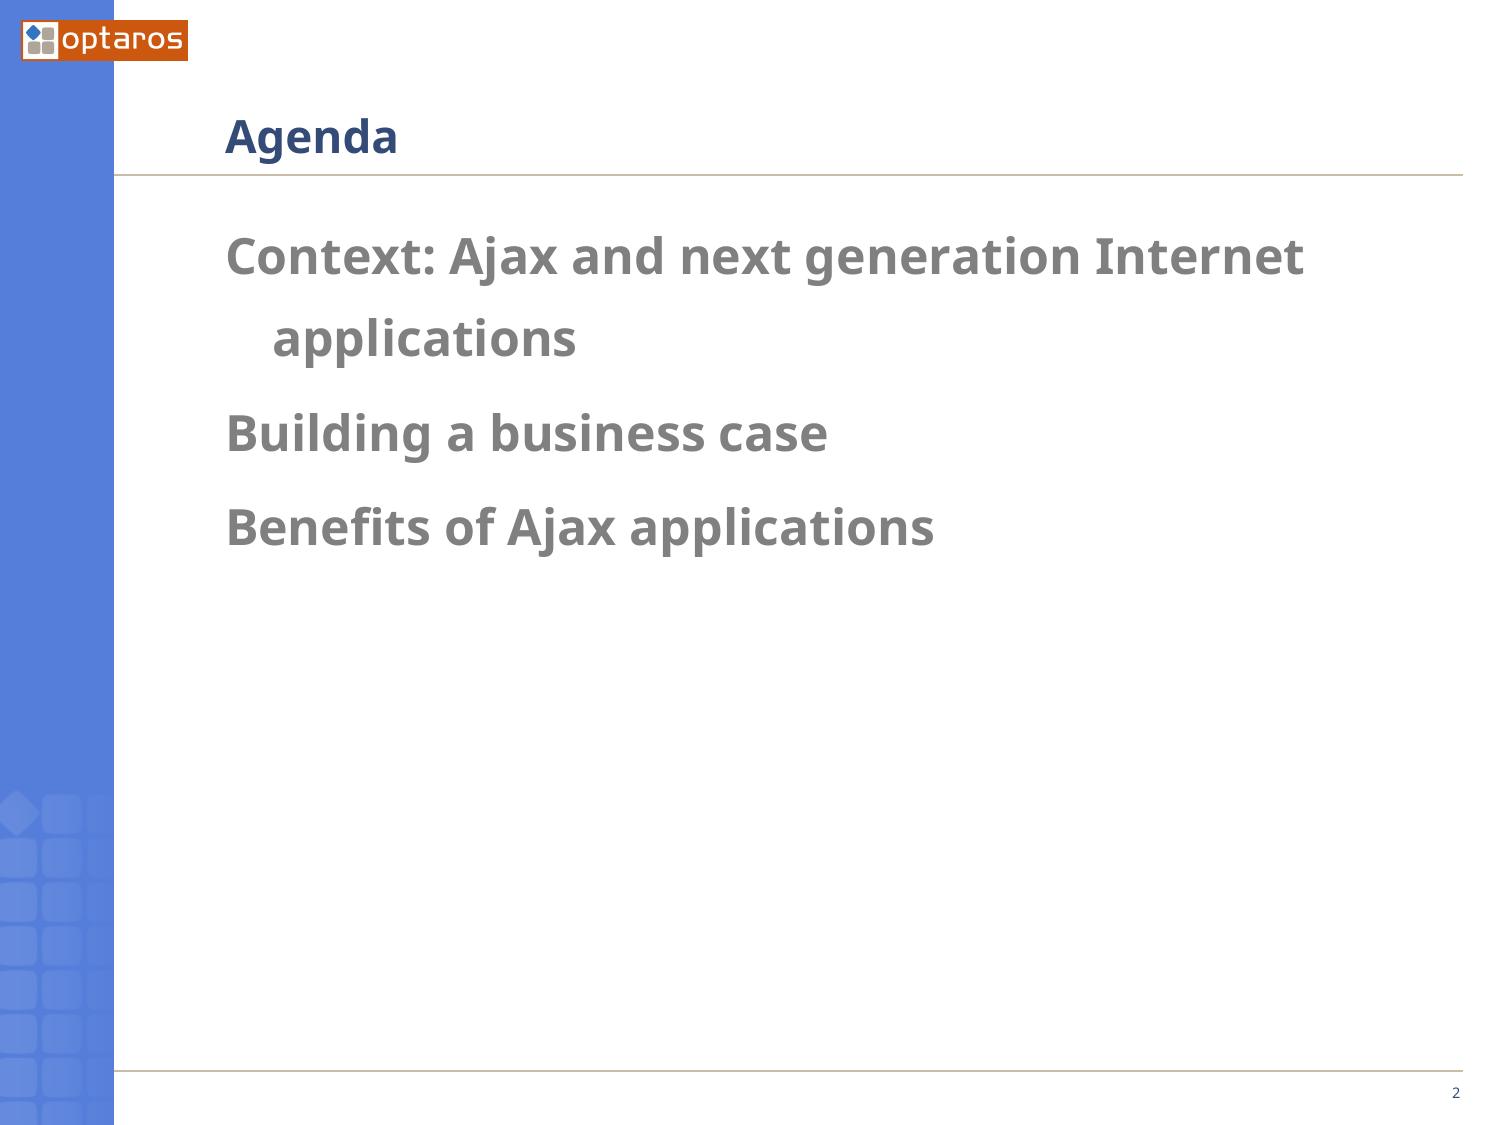

# Agenda
Context: Ajax and next generation Internet applications
Building a business case
Benefits of Ajax applications